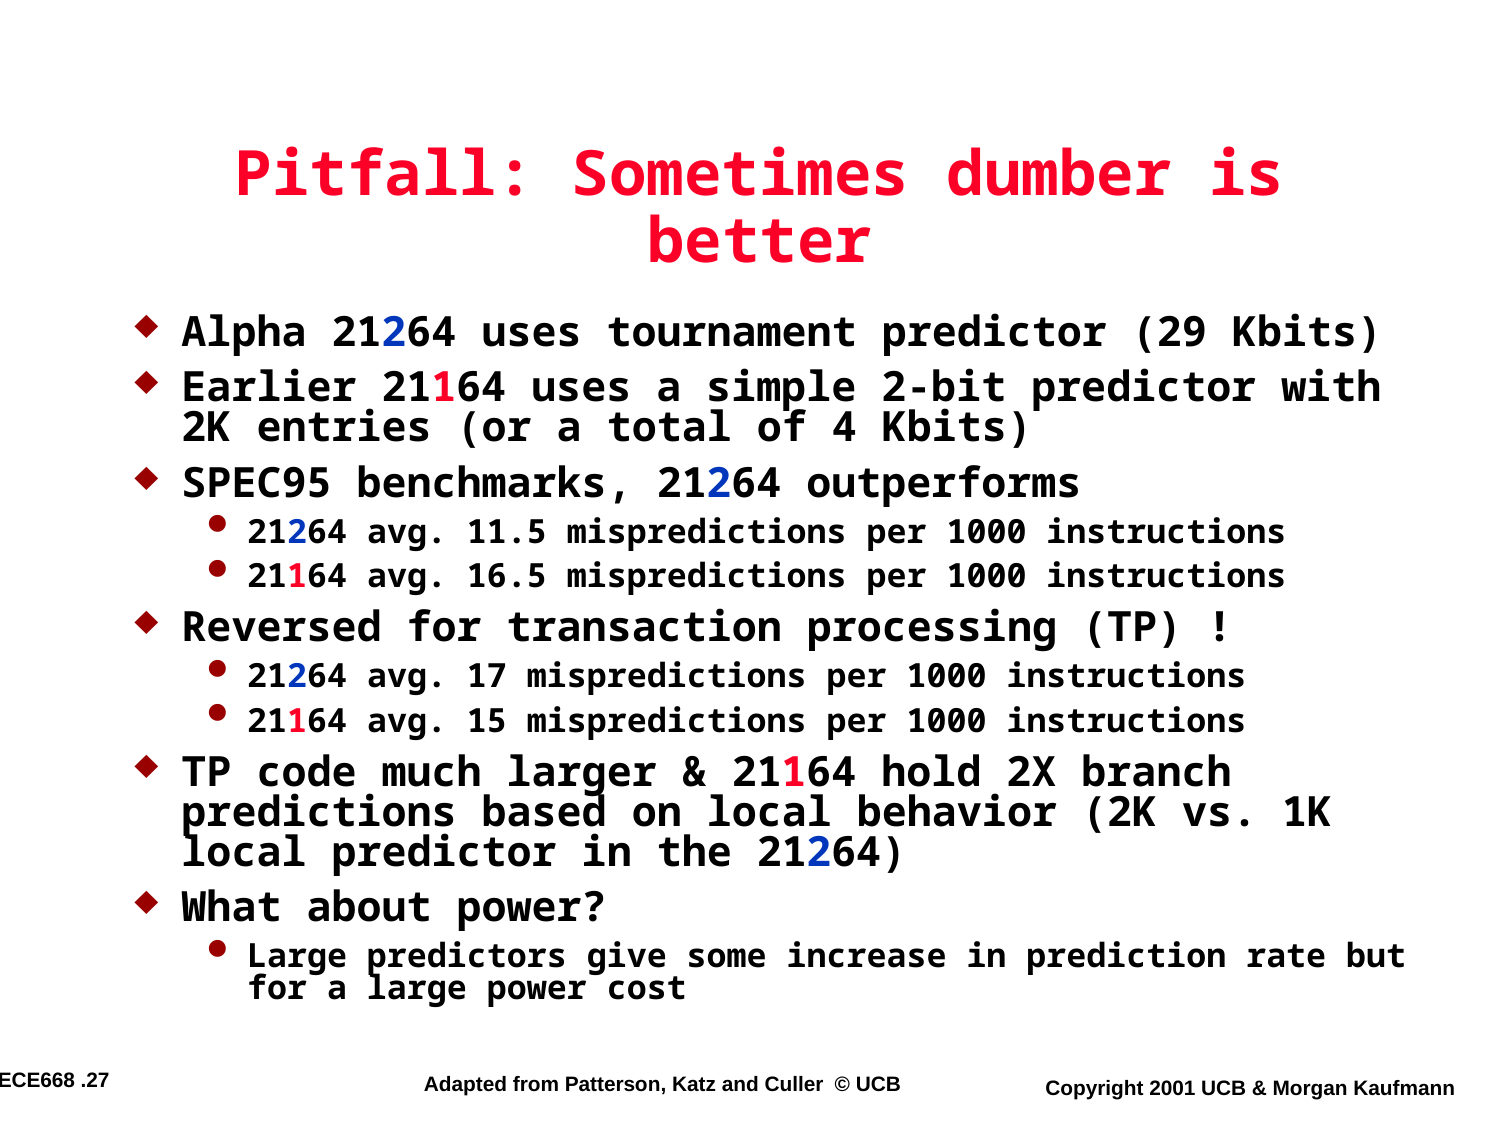

# Pitfall: Sometimes dumber is better
Alpha 21264 uses tournament predictor (29 Kbits)
Earlier 21164 uses a simple 2-bit predictor with 2K entries (or a total of 4 Kbits)
SPEC95 benchmarks, 21264 outperforms
21264 avg. 11.5 mispredictions per 1000 instructions
21164 avg. 16.5 mispredictions per 1000 instructions
Reversed for transaction processing (TP) !
21264 avg. 17 mispredictions per 1000 instructions
21164 avg. 15 mispredictions per 1000 instructions
TP code much larger & 21164 hold 2X branch predictions based on local behavior (2K vs. 1K local predictor in the 21264)
What about power?
Large predictors give some increase in prediction rate but for a large power cost